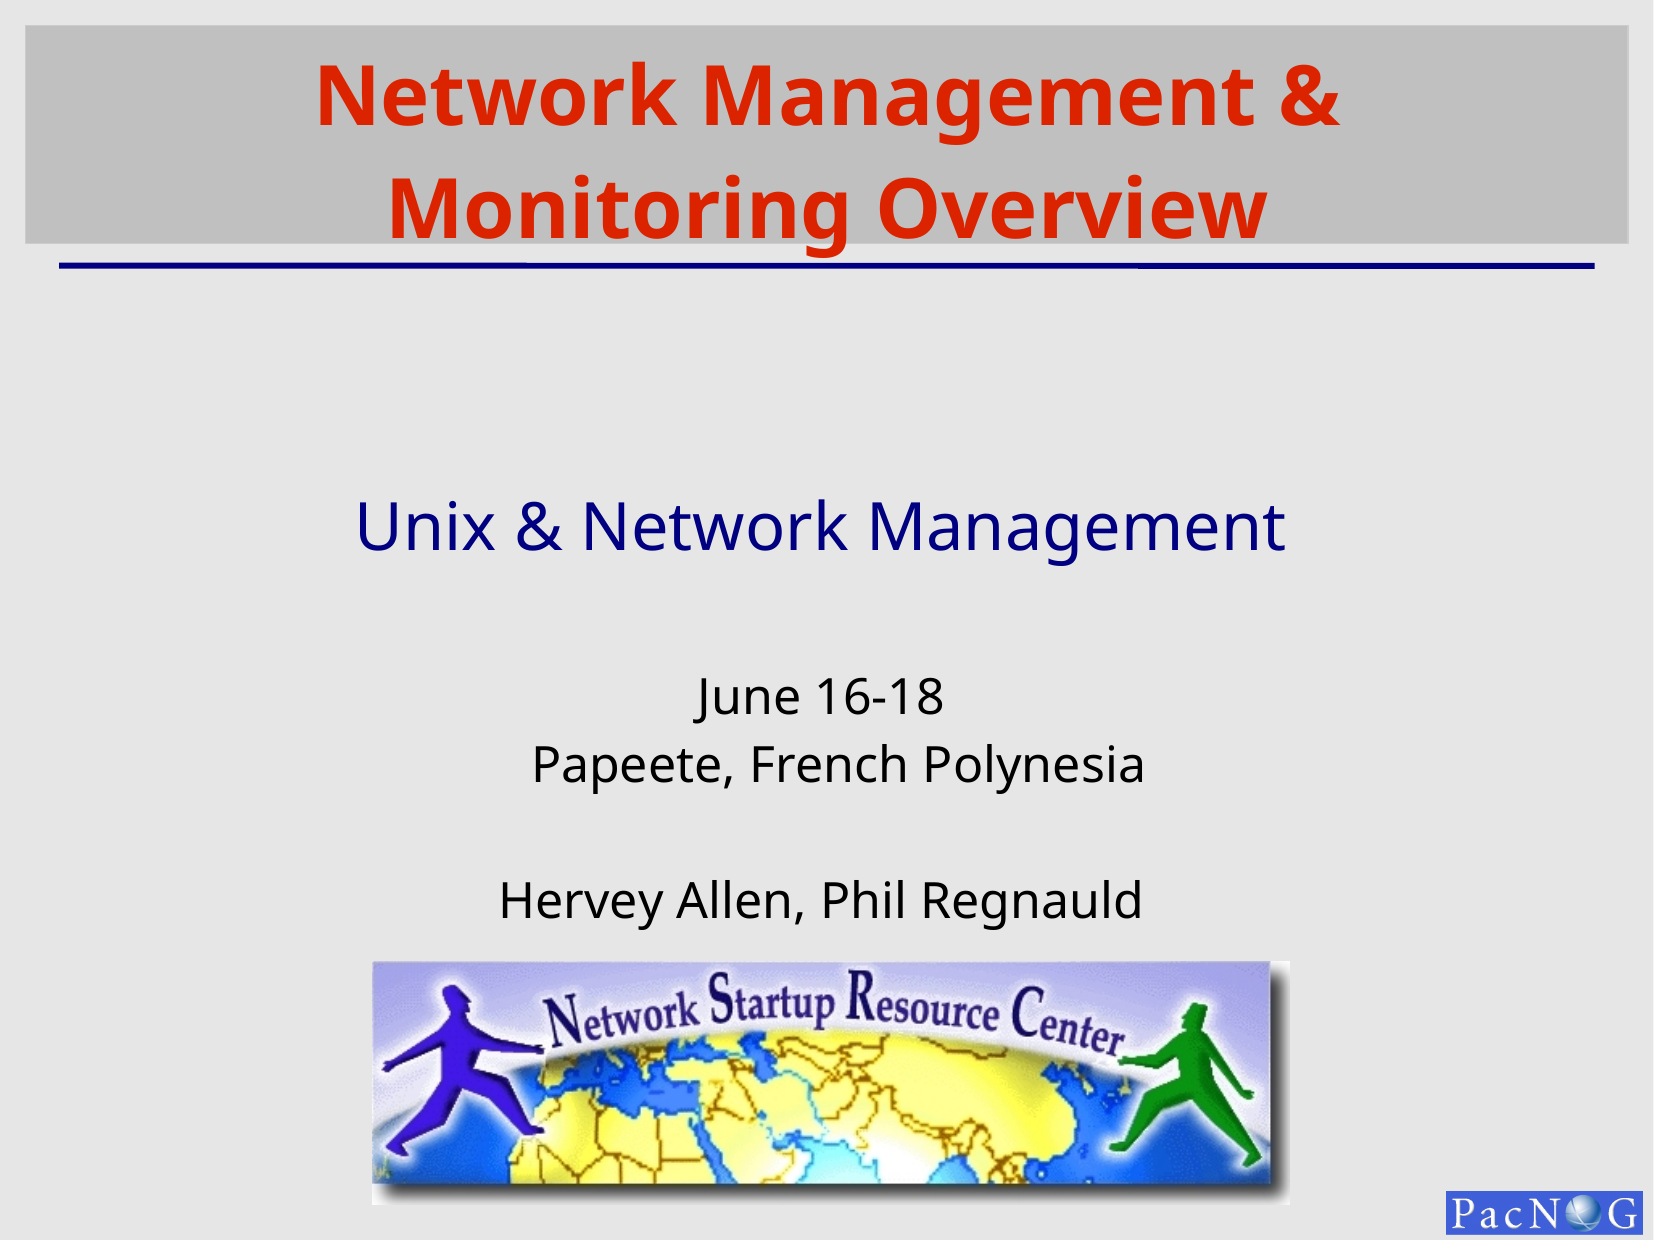

Network Management & Monitoring Overview
# Unix & Network Management
June 16-18
Papeete, French Polynesia
Hervey Allen, Phil Regnauld